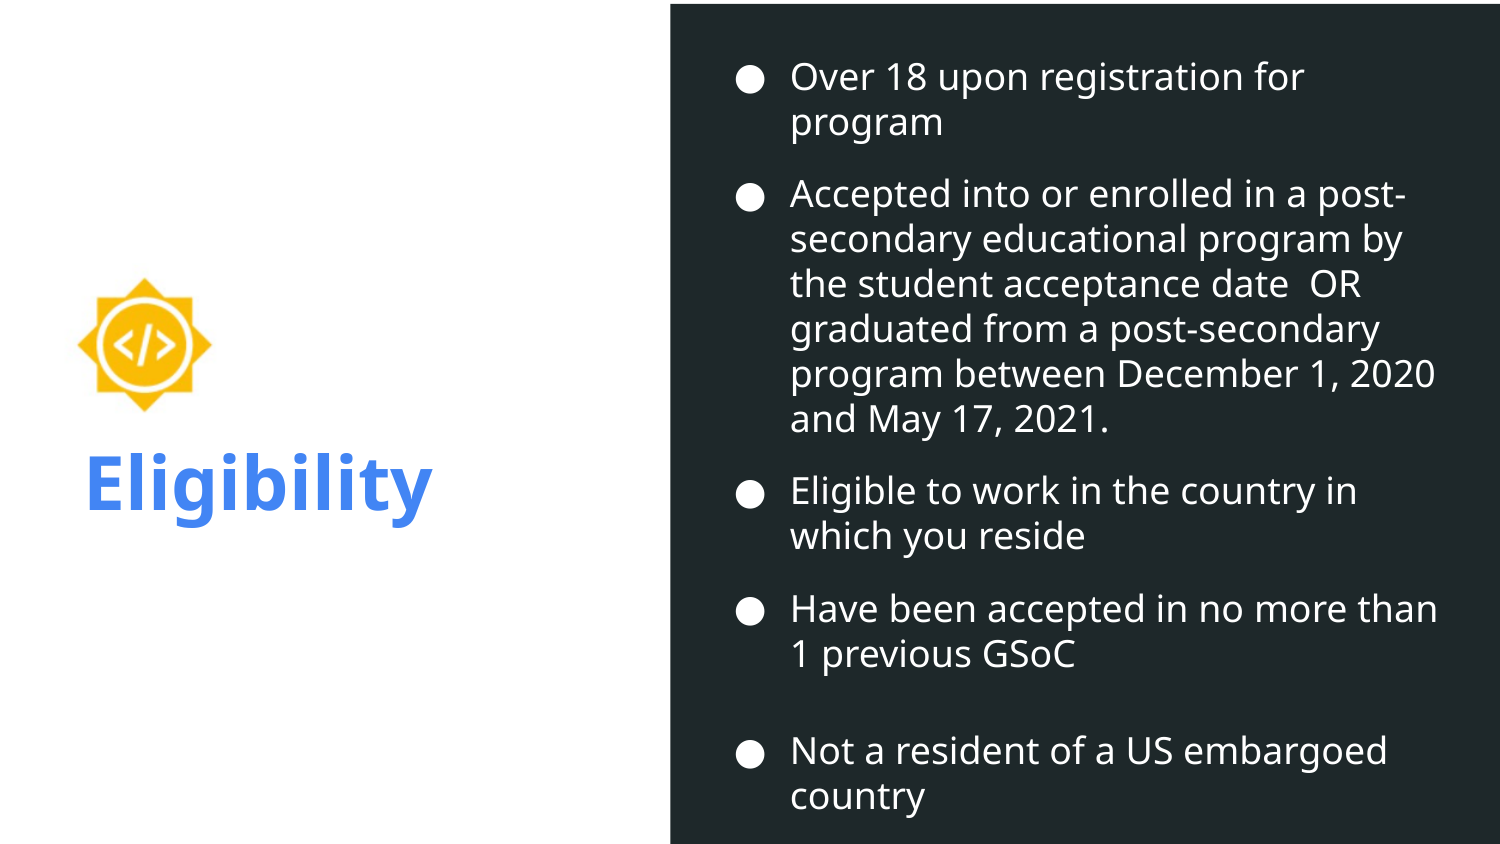

Over 18 upon registration for program
Accepted into or enrolled in a post-secondary educational program by the student acceptance date OR graduated from a post-secondary program between December 1, 2020 and May 17, 2021.
Eligible to work in the country in which you reside
Have been accepted in no more than 1 previous GSoC
Not a resident of a US embargoed country
# Eligibility